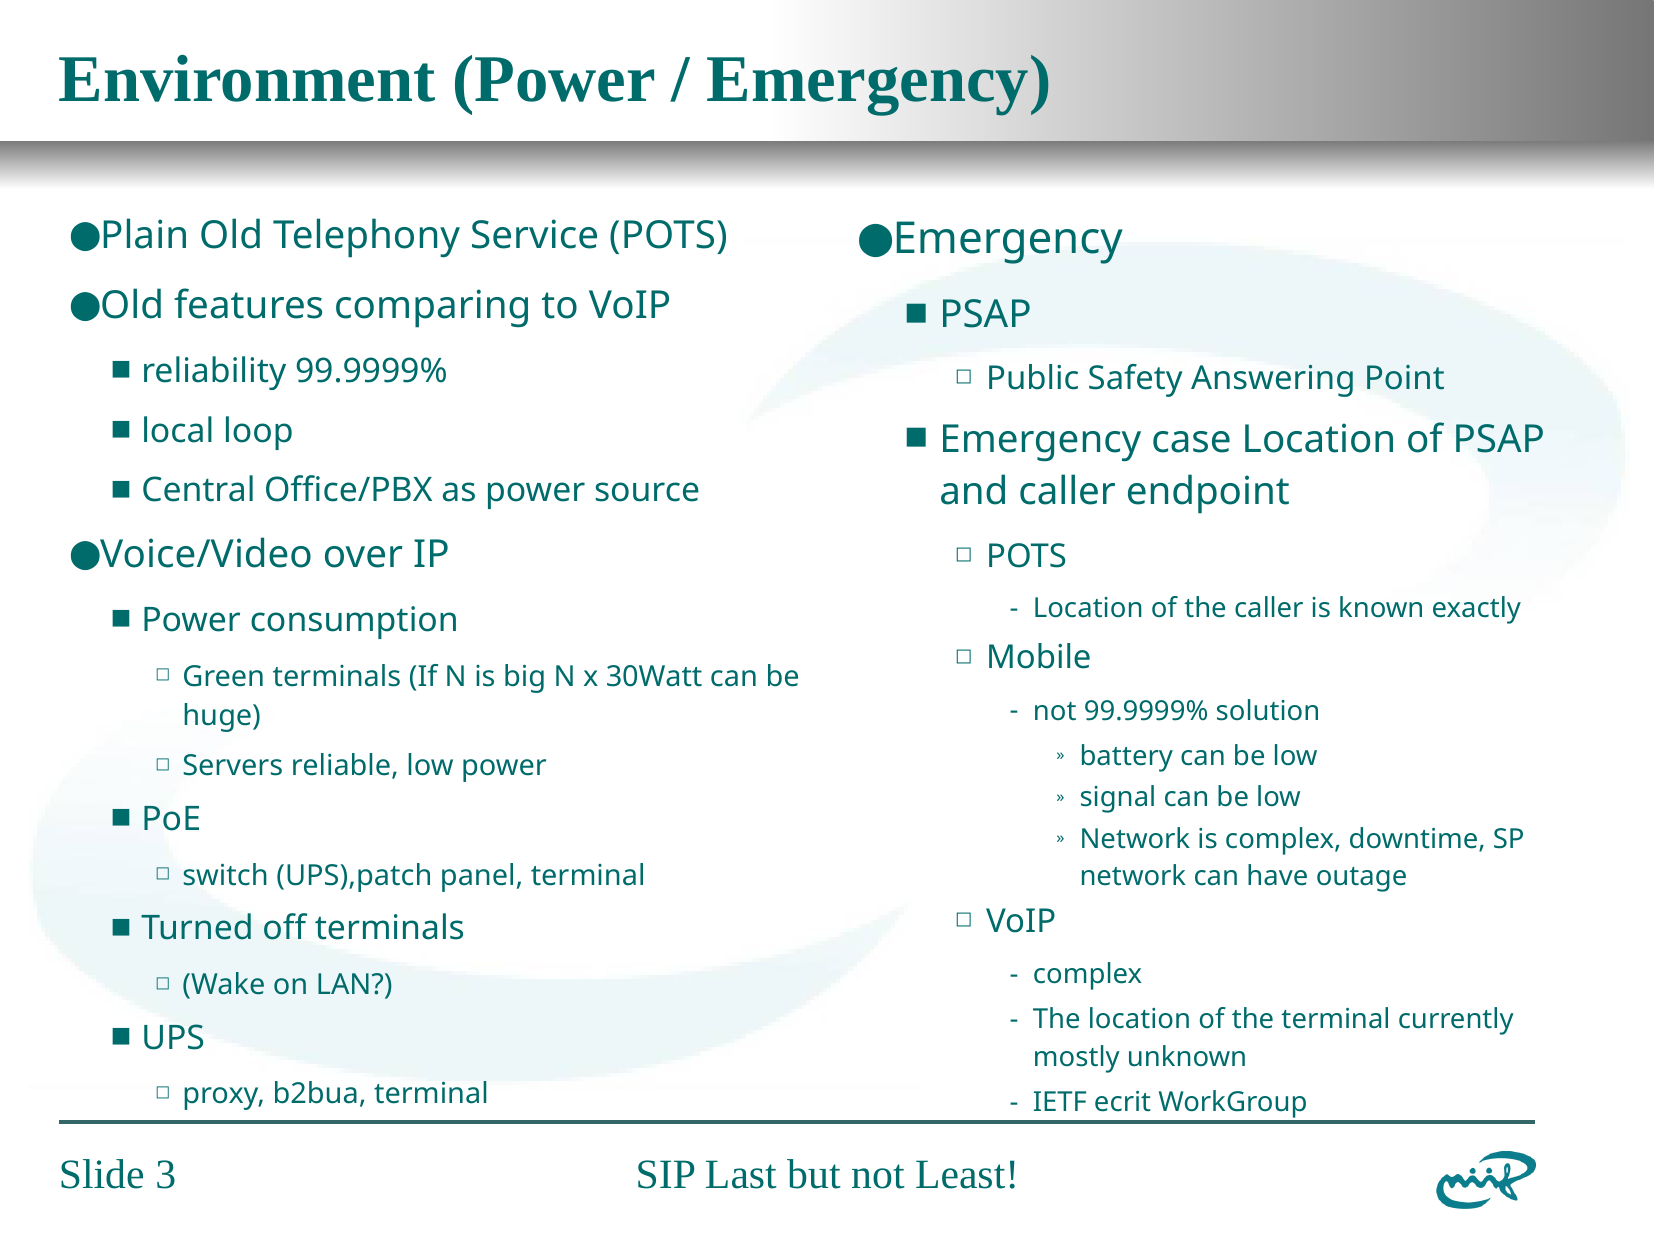

# Environment (Power / Emergency)
Plain Old Telephony Service (POTS)
Old features comparing to VoIP
reliability 99.9999%
local loop
Central Office/PBX as power source
Voice/Video over IP
Power consumption
Green terminals (If N is big N x 30Watt can be huge)
Servers reliable, low power
PoE
switch (UPS),patch panel, terminal
Turned off terminals
(Wake on LAN?)
UPS
proxy, b2bua, terminal
Emergency
PSAP
Public Safety Answering Point
Emergency case Location of PSAP and caller endpoint
POTS
Location of the caller is known exactly
Mobile
not 99.9999% solution
battery can be low
signal can be low
Network is complex, downtime, SP network can have outage
VoIP
complex
The location of the terminal currently mostly unknown
IETF ecrit WorkGroup
3
SIP Last but not Least!